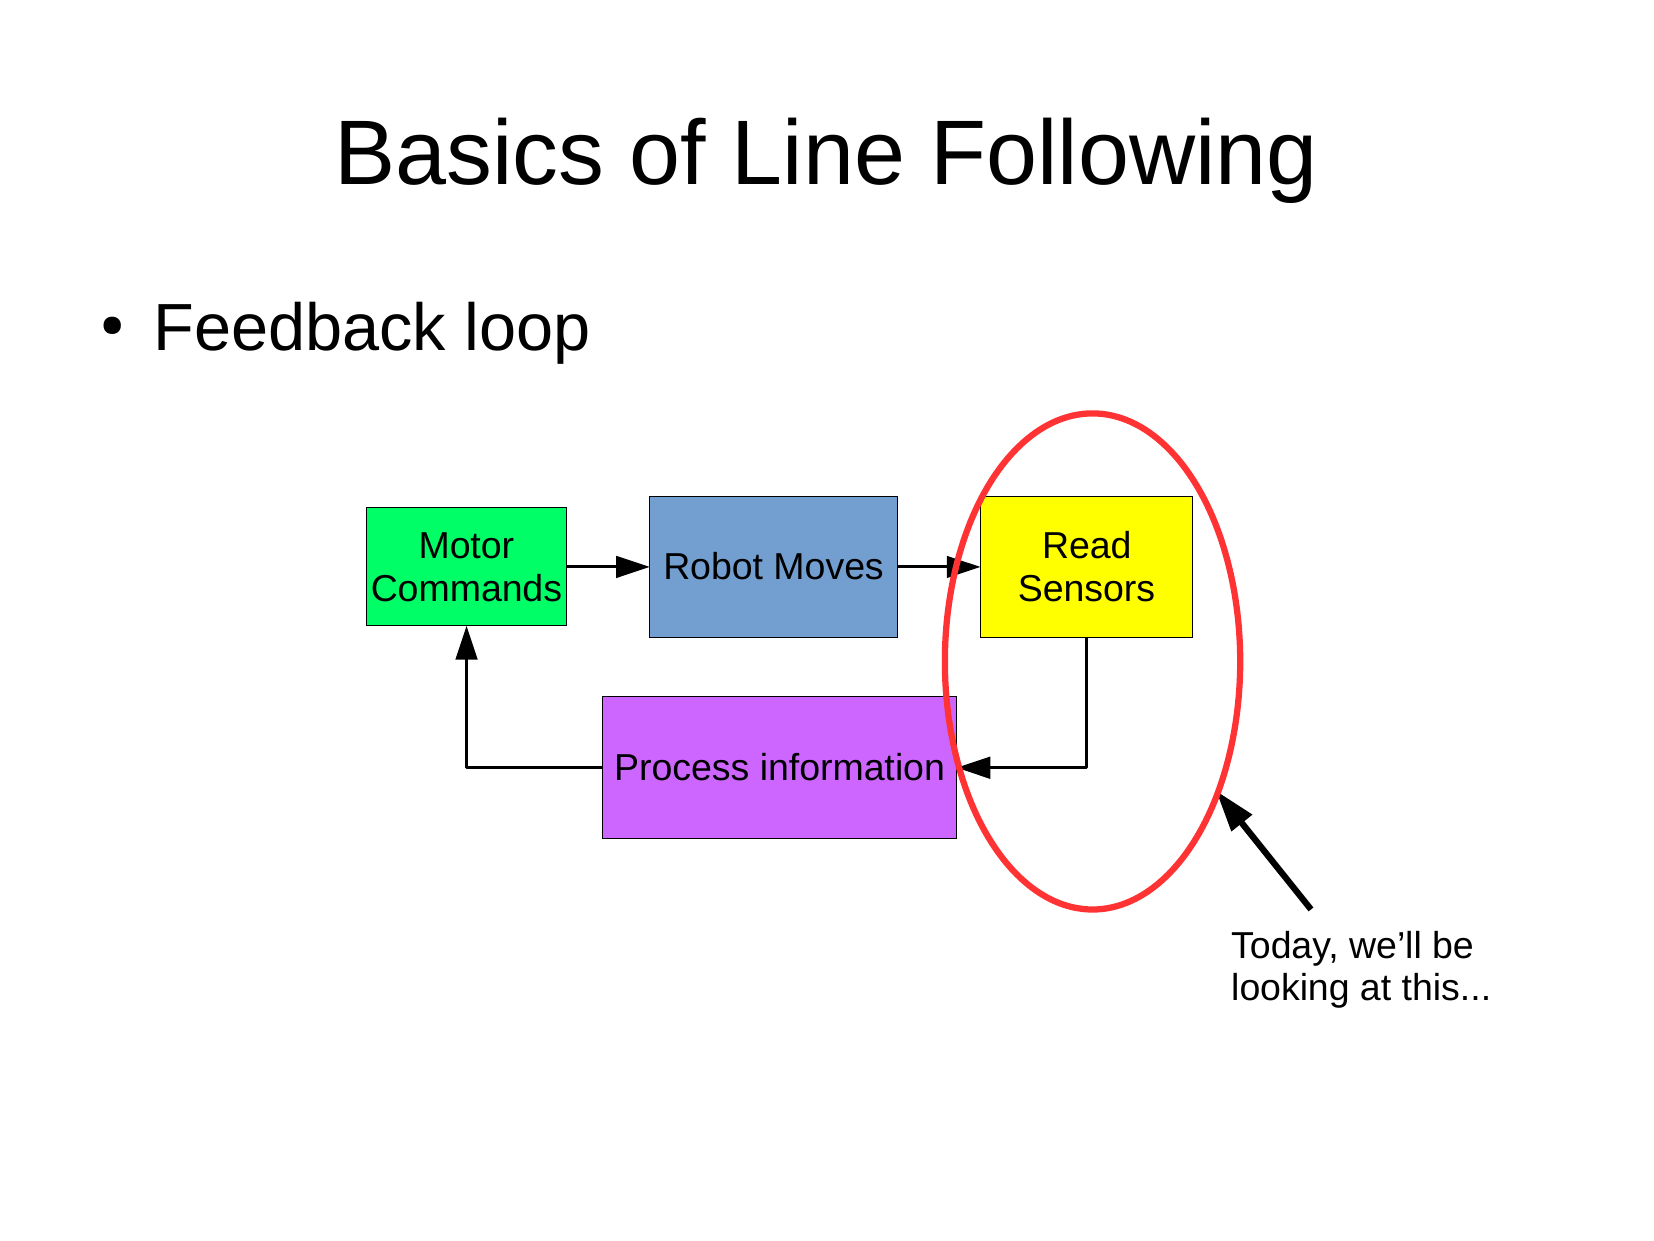

# Basics of Line Following
Feedback loop
Robot Moves
Read
Sensors
Motor
Commands
Process information
Today, we’ll be looking at this...